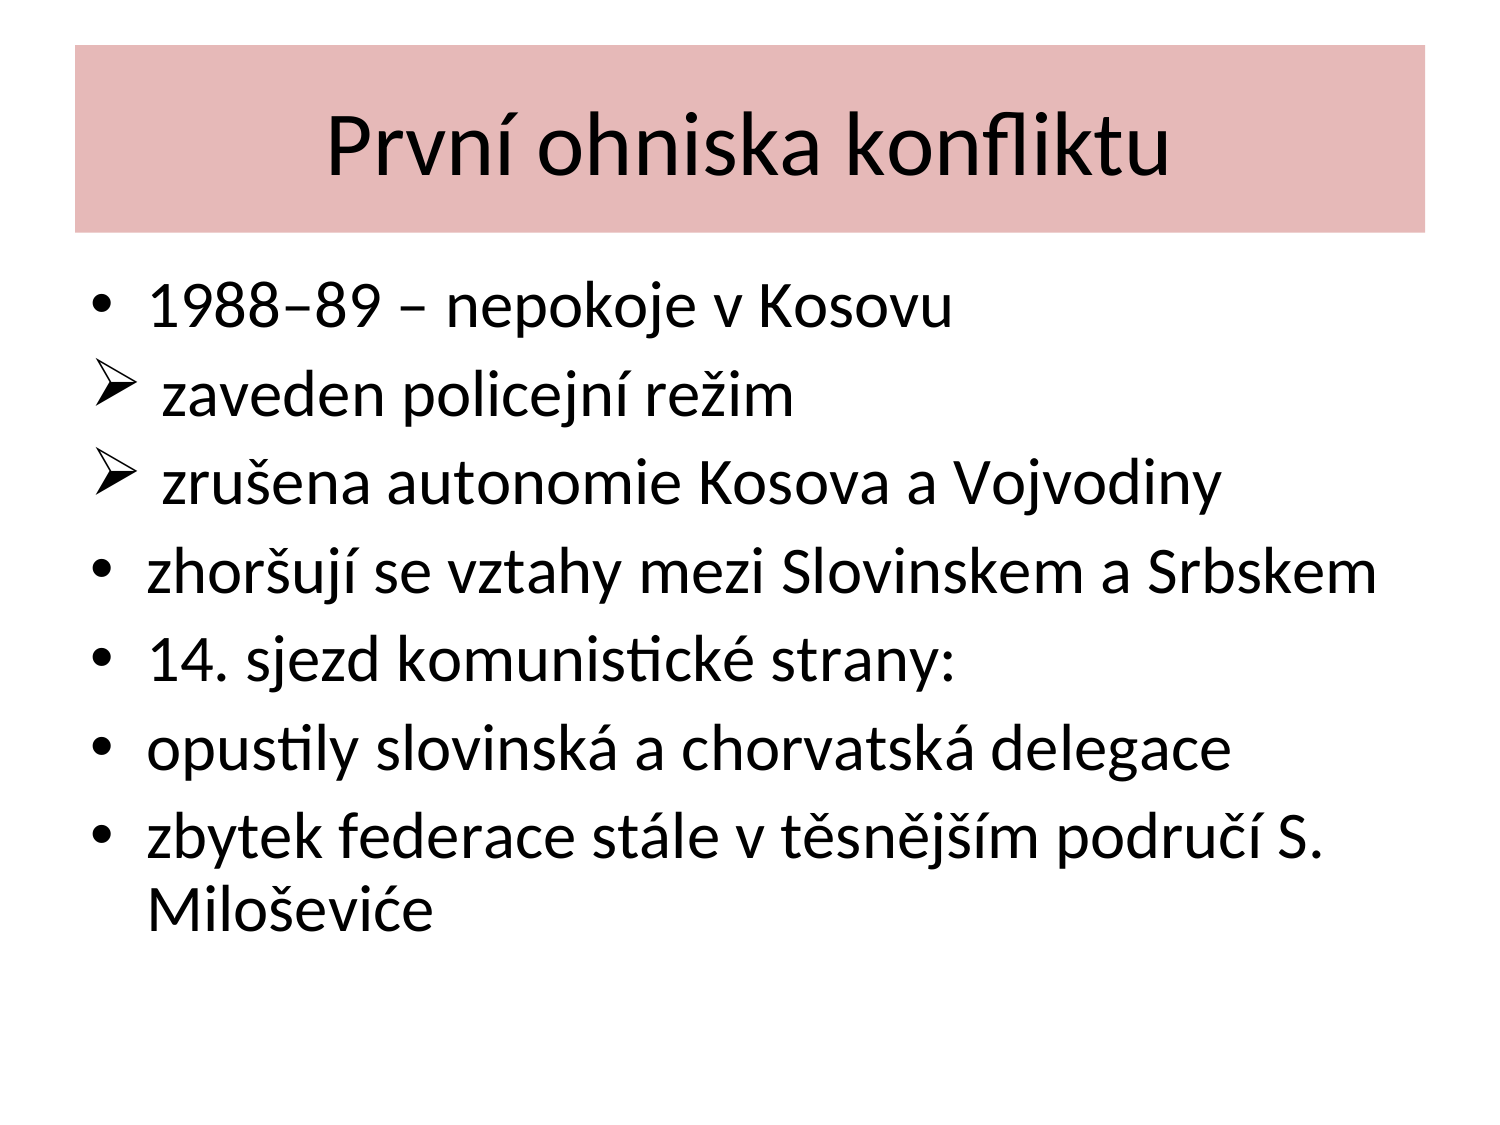

# První ohniska konfliktu
1988–89 – nepokoje v Kosovu
 zaveden policejní režim
 zrušena autonomie Kosova a Vojvodiny
zhoršují se vztahy mezi Slovinskem a Srbskem
14. sjezd komunistické strany:
opustily slovinská a chorvatská delegace
zbytek federace stále v těsnějším područí S. Miloševiće